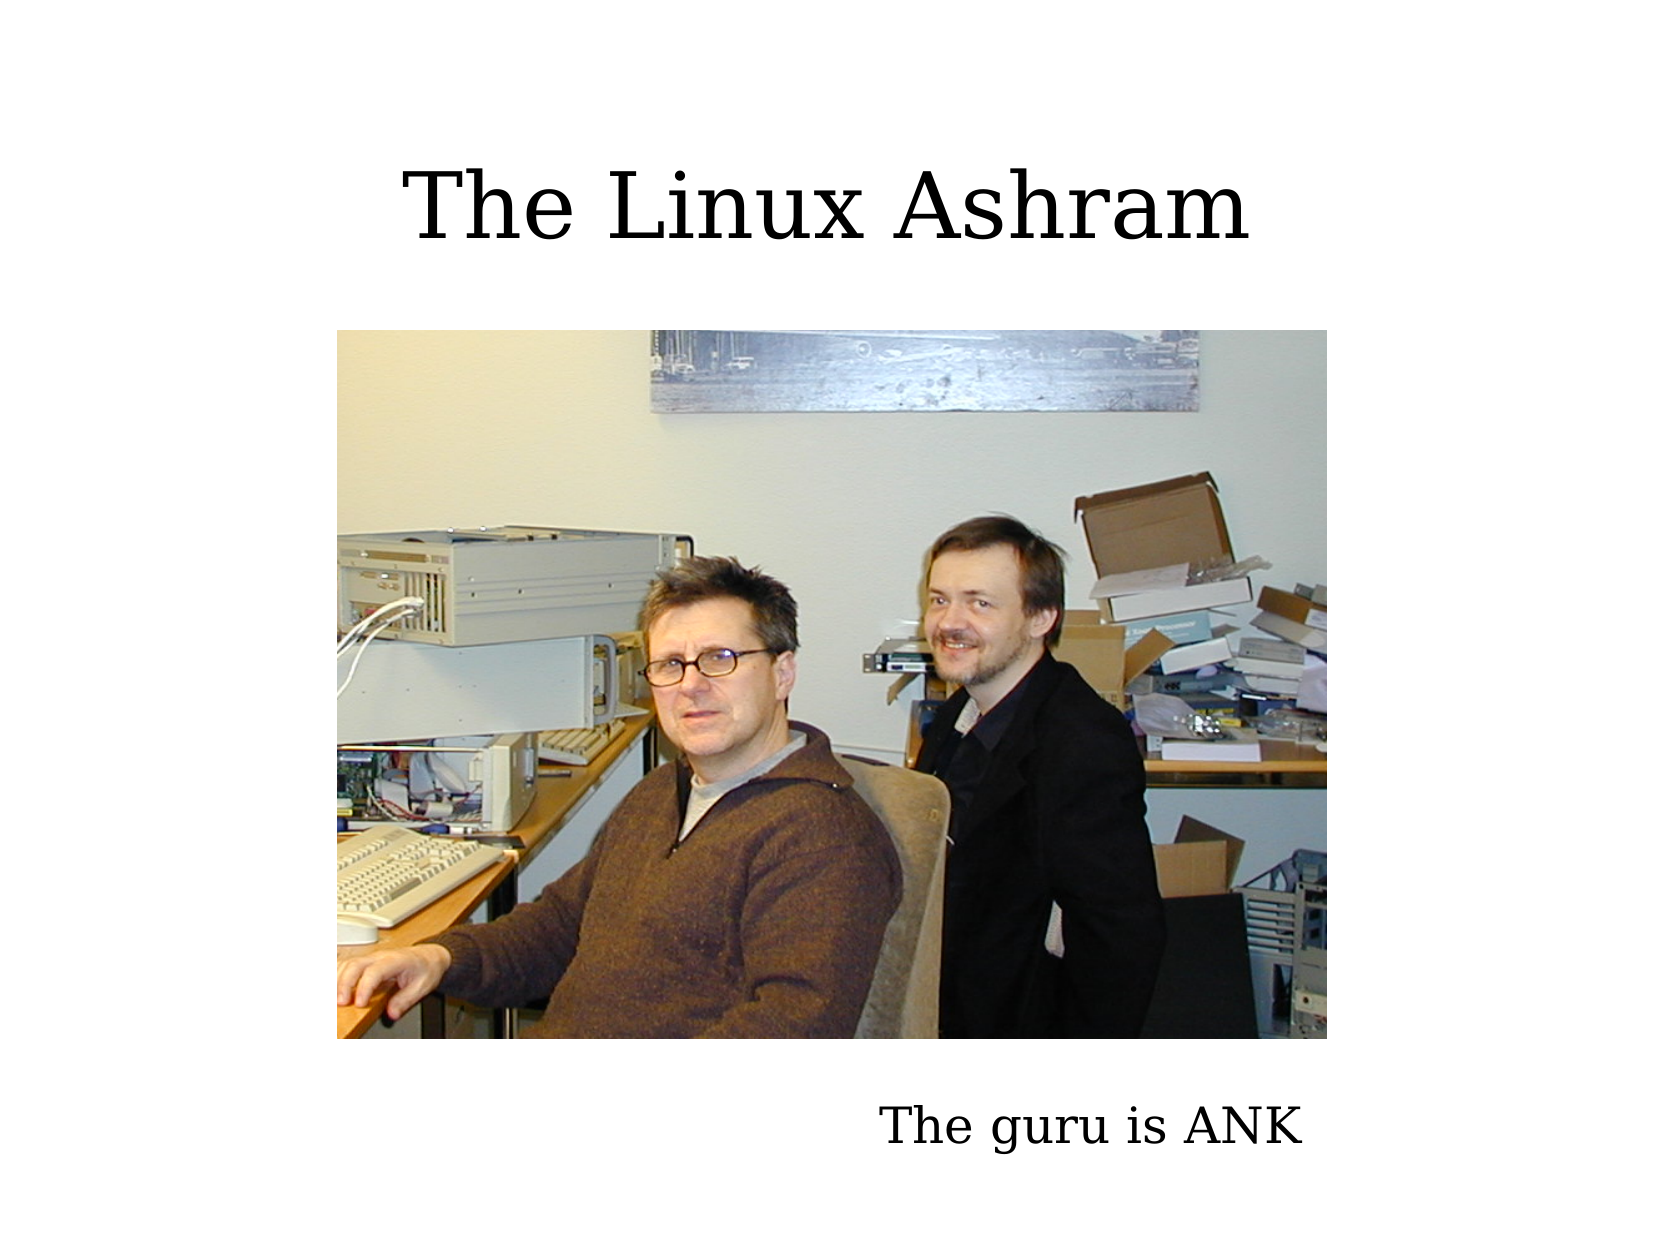

# The Linux Ashram
The guru is ANK